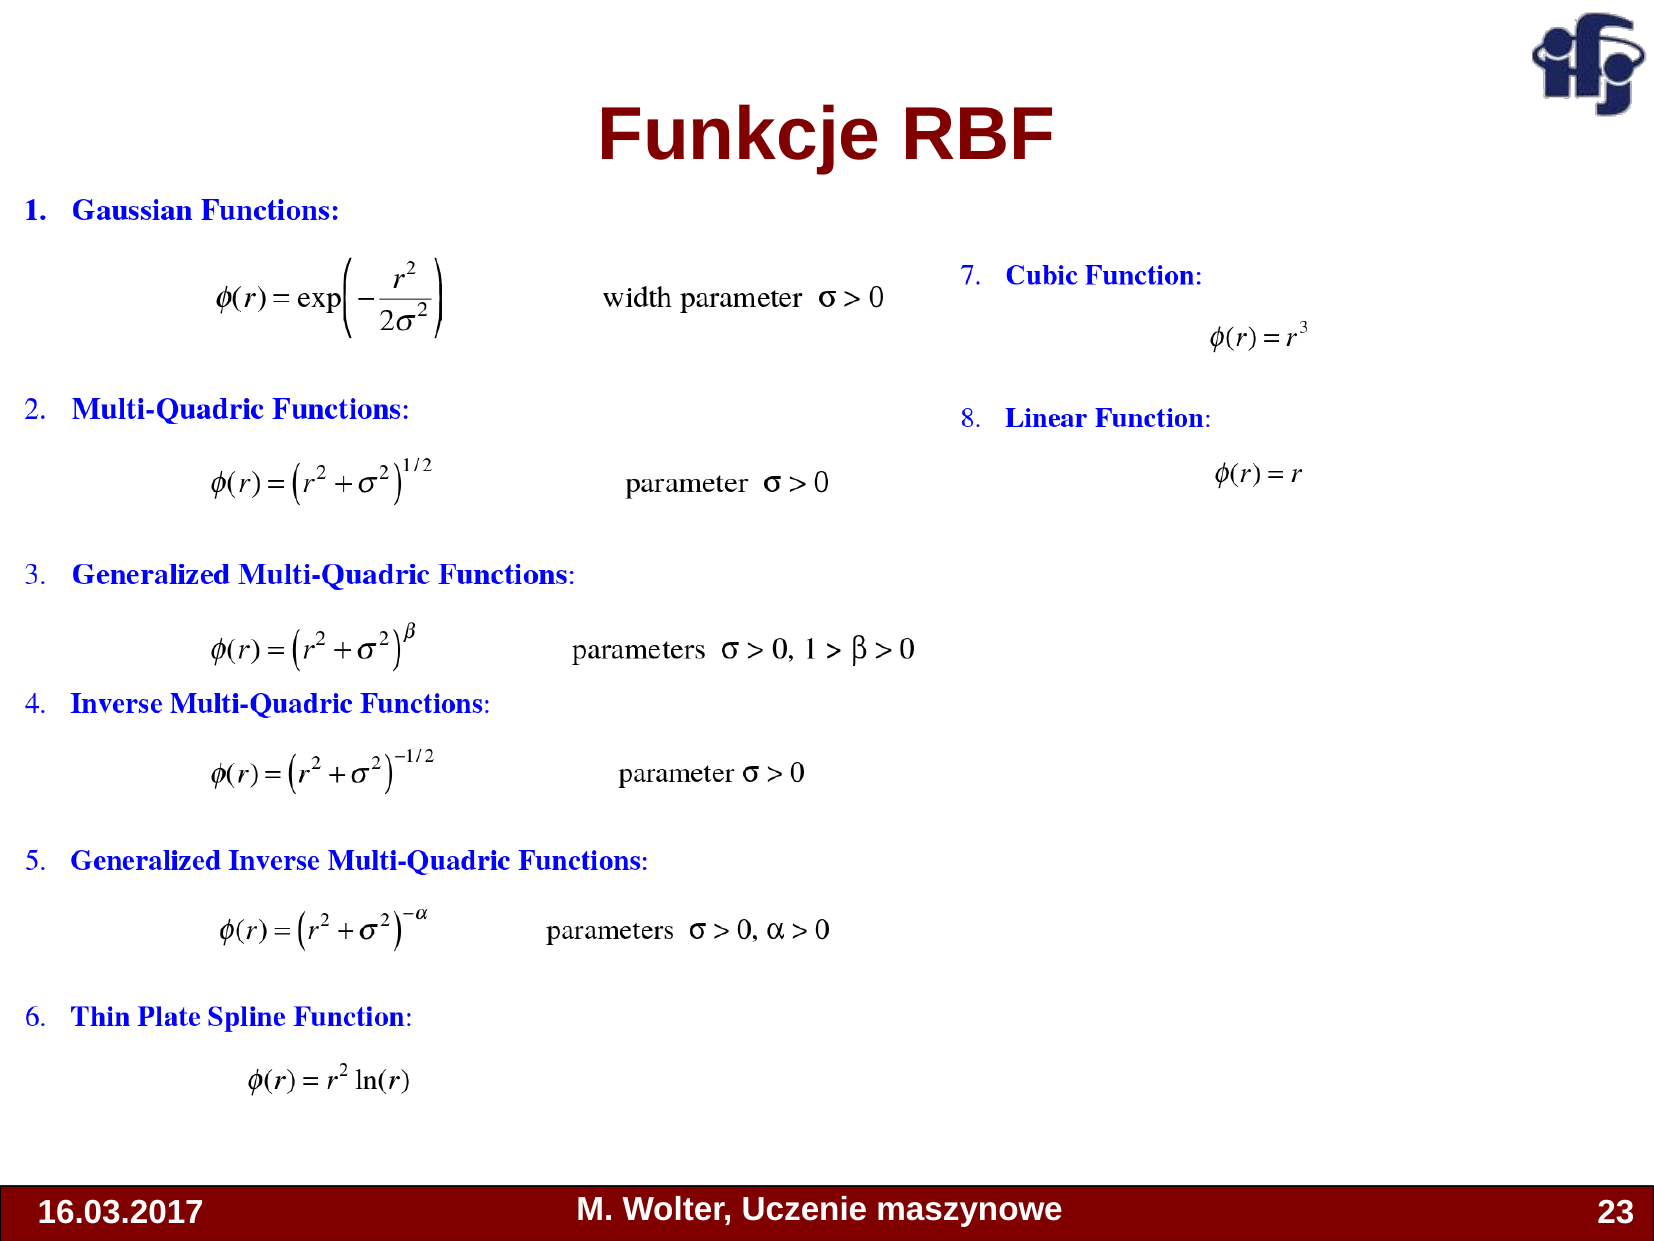

# Funkcje RBF
22 kwietnia 2009
Marcin Wolter, Sieci Neuronowe